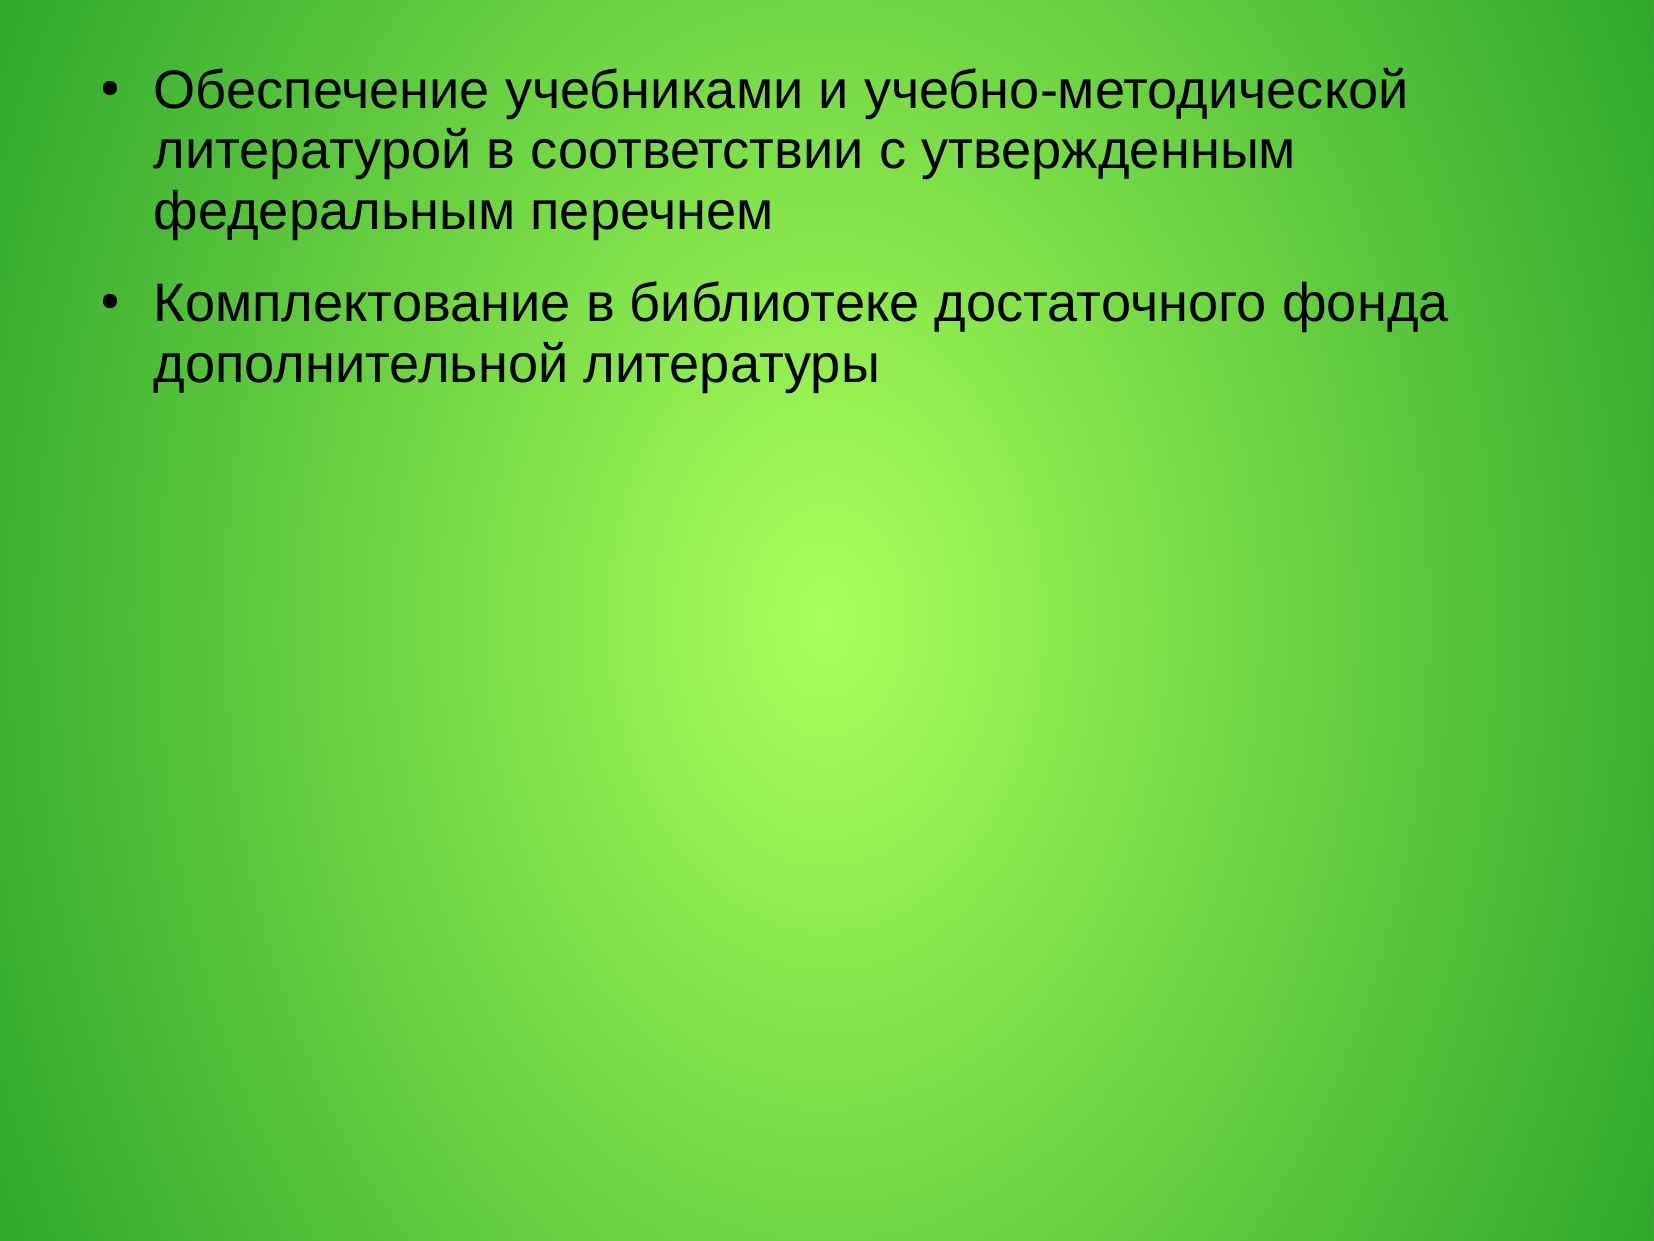

#
Обеспечение учебниками и учебно-методической литературой в соответствии с утвержденным федеральным перечнем
Комплектование в библиотеке достаточного фонда дополнительной литературы